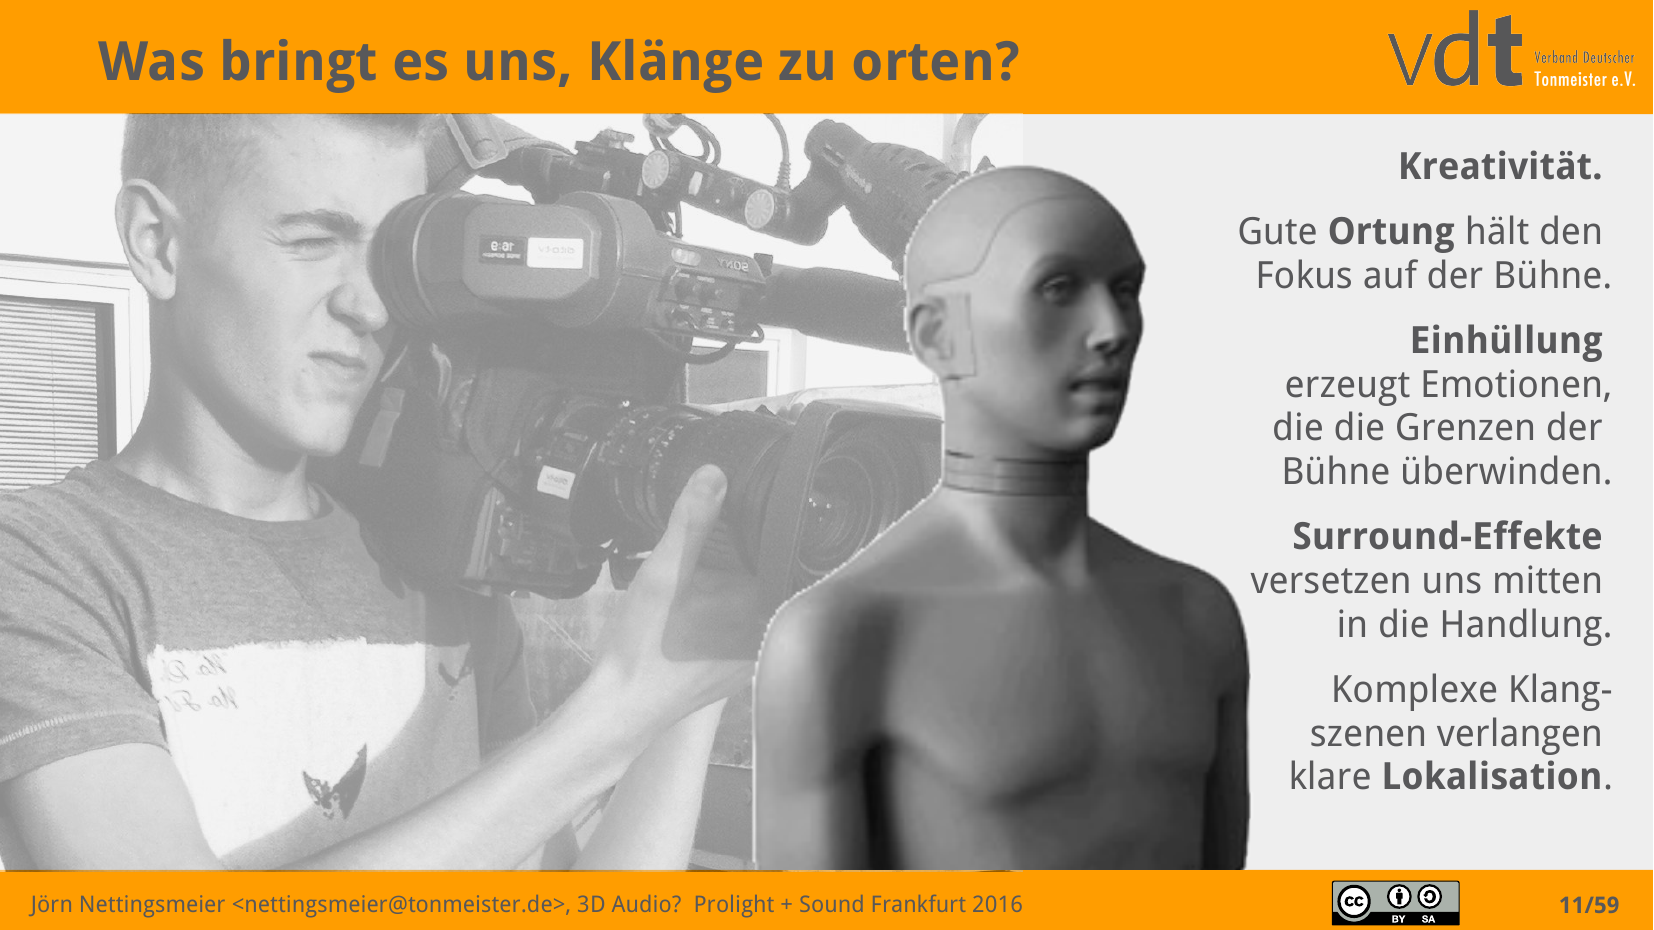

Was bringt es uns, Klänge zu orten?
# Kreativität.
Gute Ortung hält den
Fokus auf der Bühne.
Einhüllung
 erzeugt Emotionen,
 die die Grenzen der
Bühne überwinden.
Surround-Effekte
versetzen uns mitten
 in die Handlung.
Komplexe Klang-
szenen verlangen
klare Lokalisation.